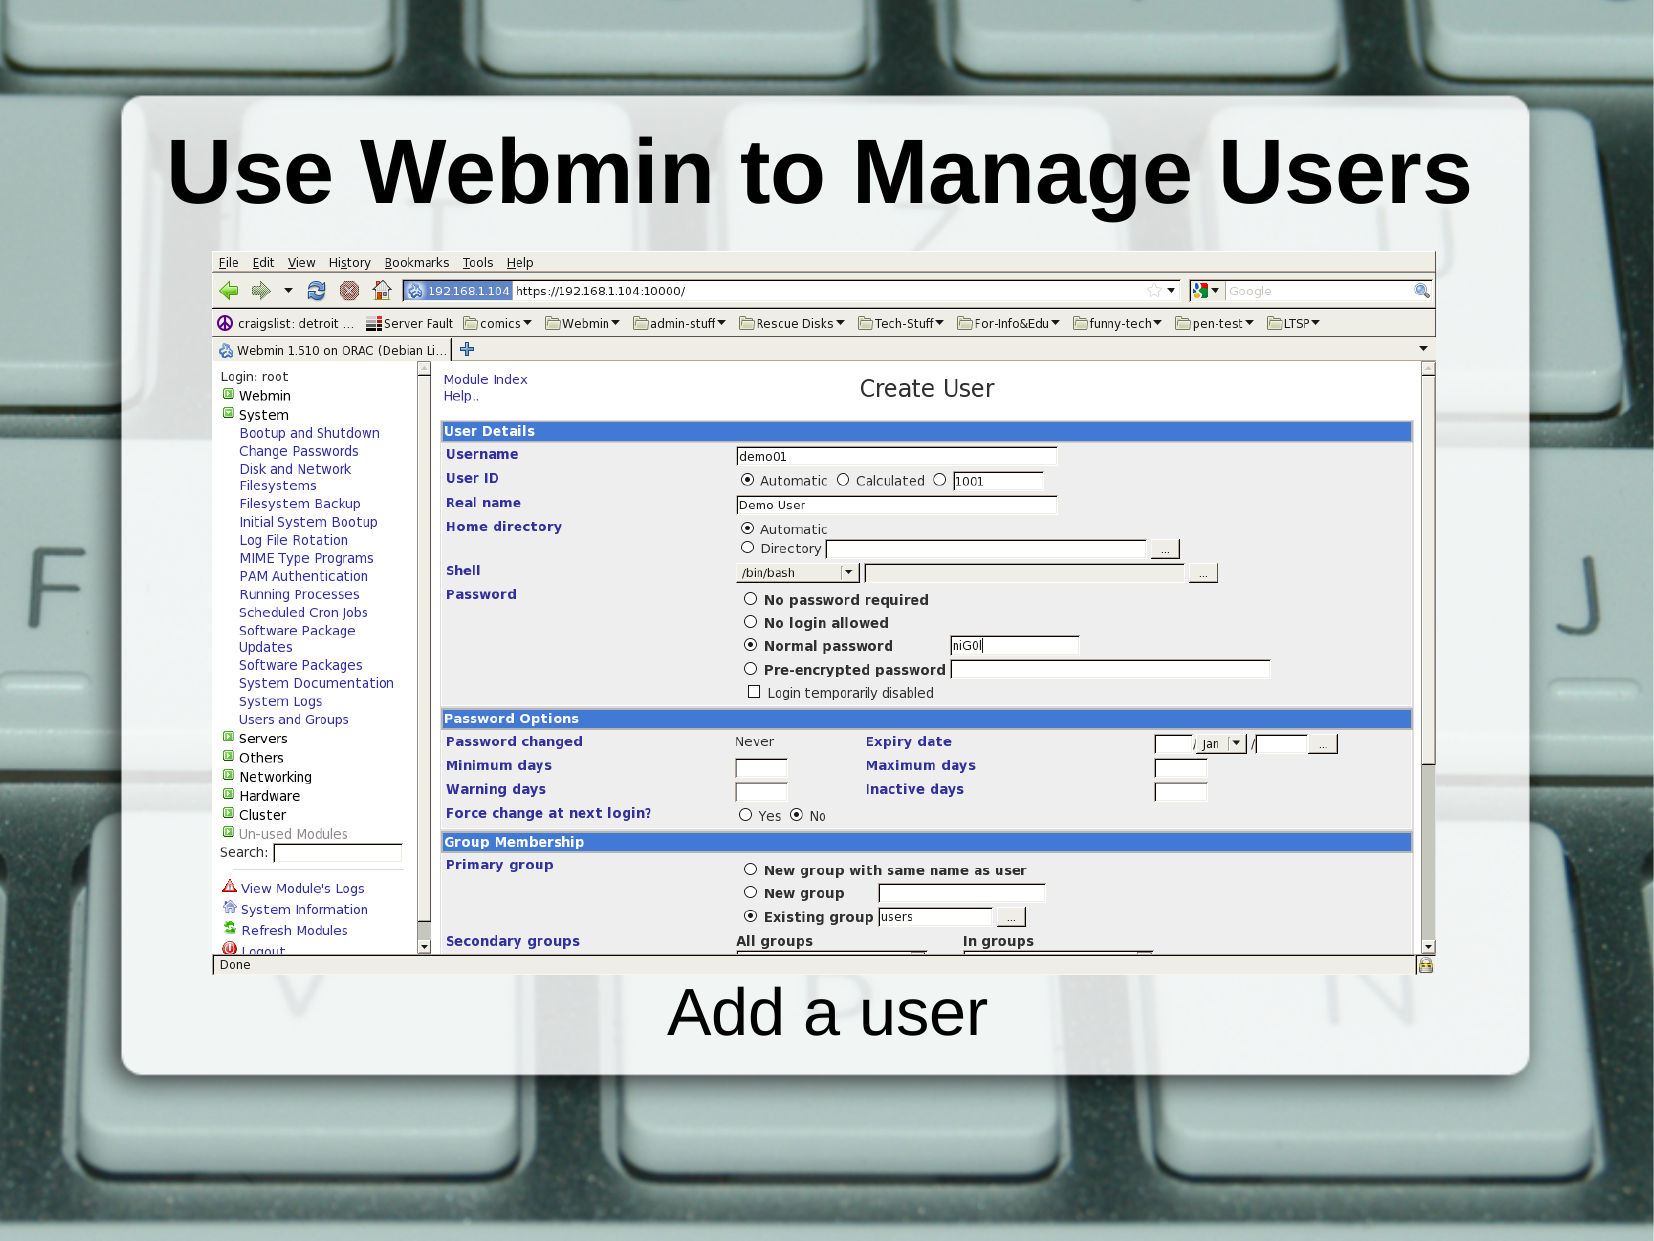

# Use Webmin to Manage Users
Add a user